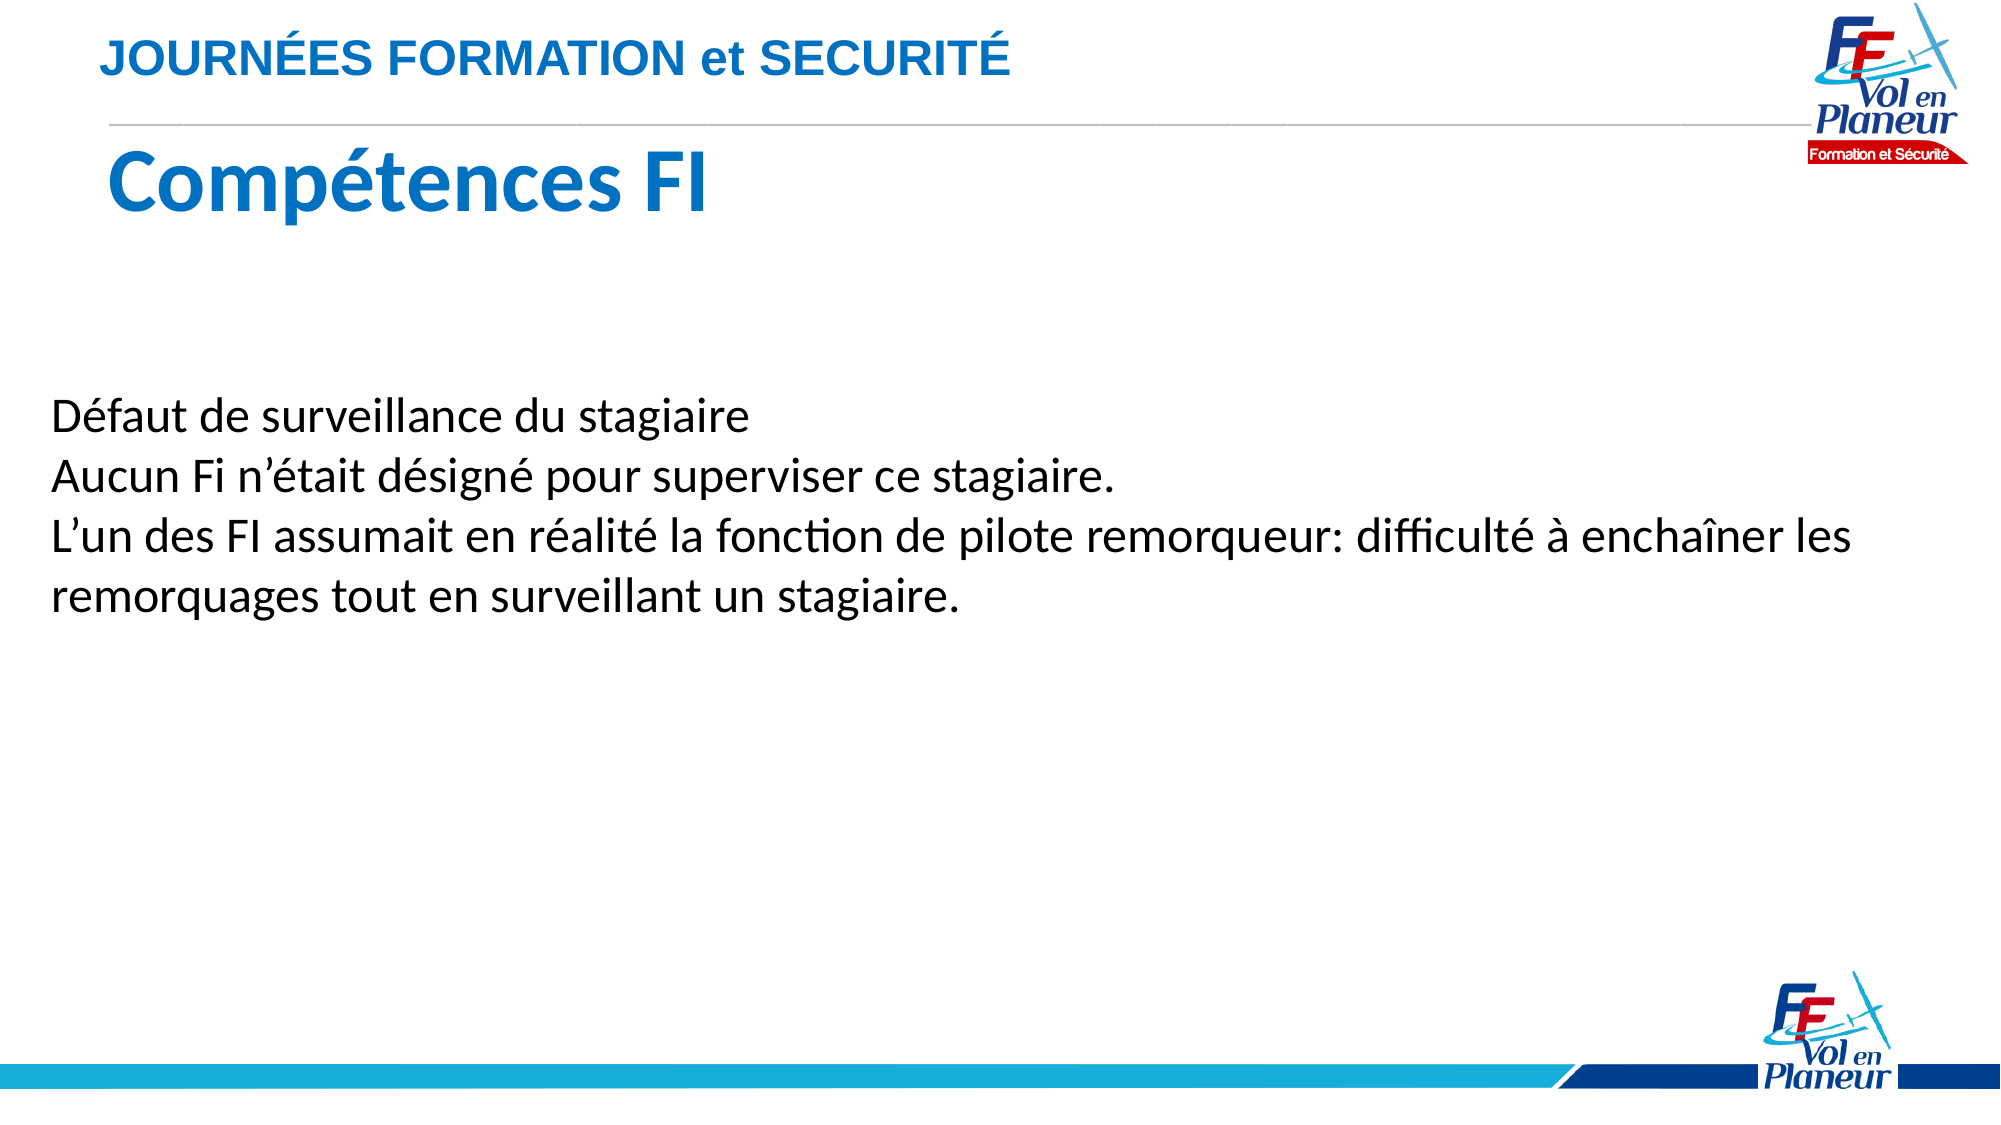

# JOURNÉES FORMATION et SECURITÉ
Compétences FI
Défaut de surveillance du stagiaire
Aucun Fi n’était désigné pour superviser ce stagiaire.
L’un des FI assumait en réalité la fonction de pilote remorqueur: difficulté à enchaîner les remorquages tout en surveillant un stagiaire.